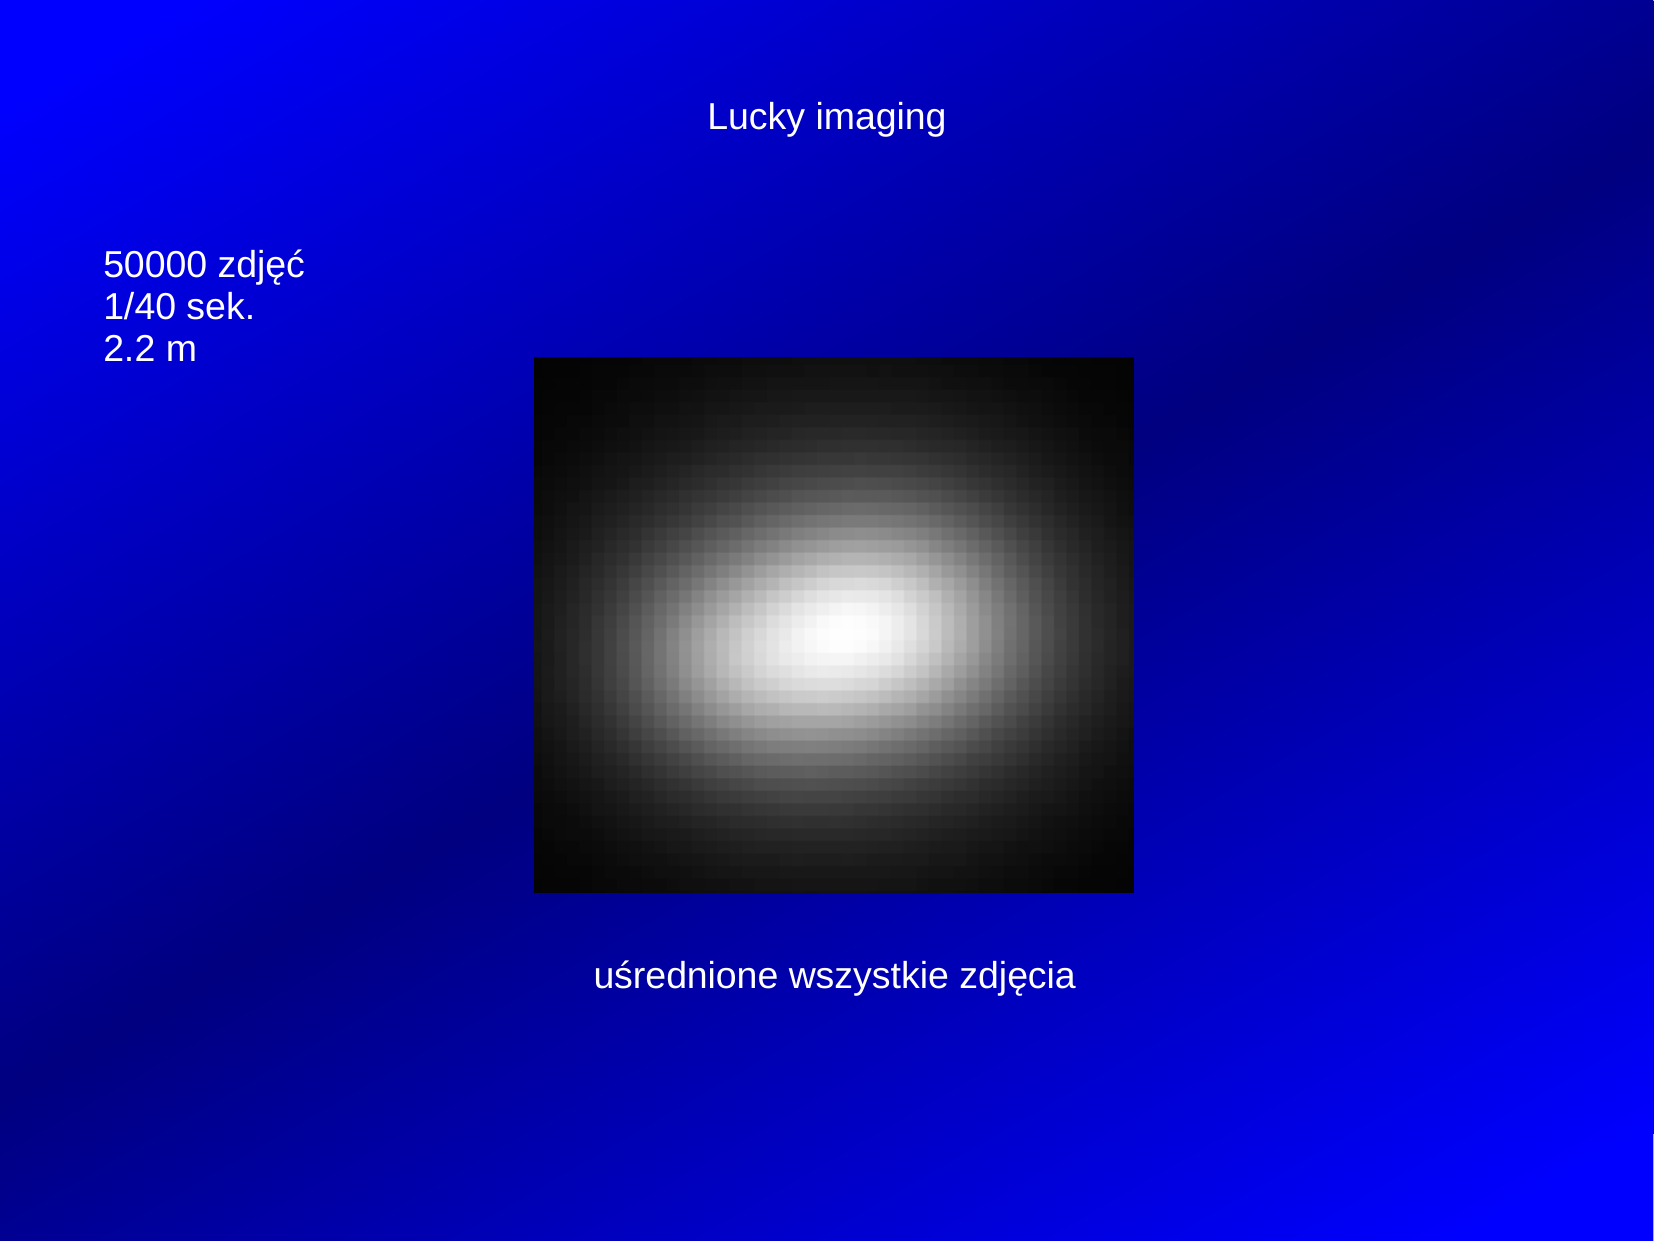

Lucky imaging
50000 zdjęć
1/40 sek.
2.2 m
uśrednione wszystkie zdjęcia